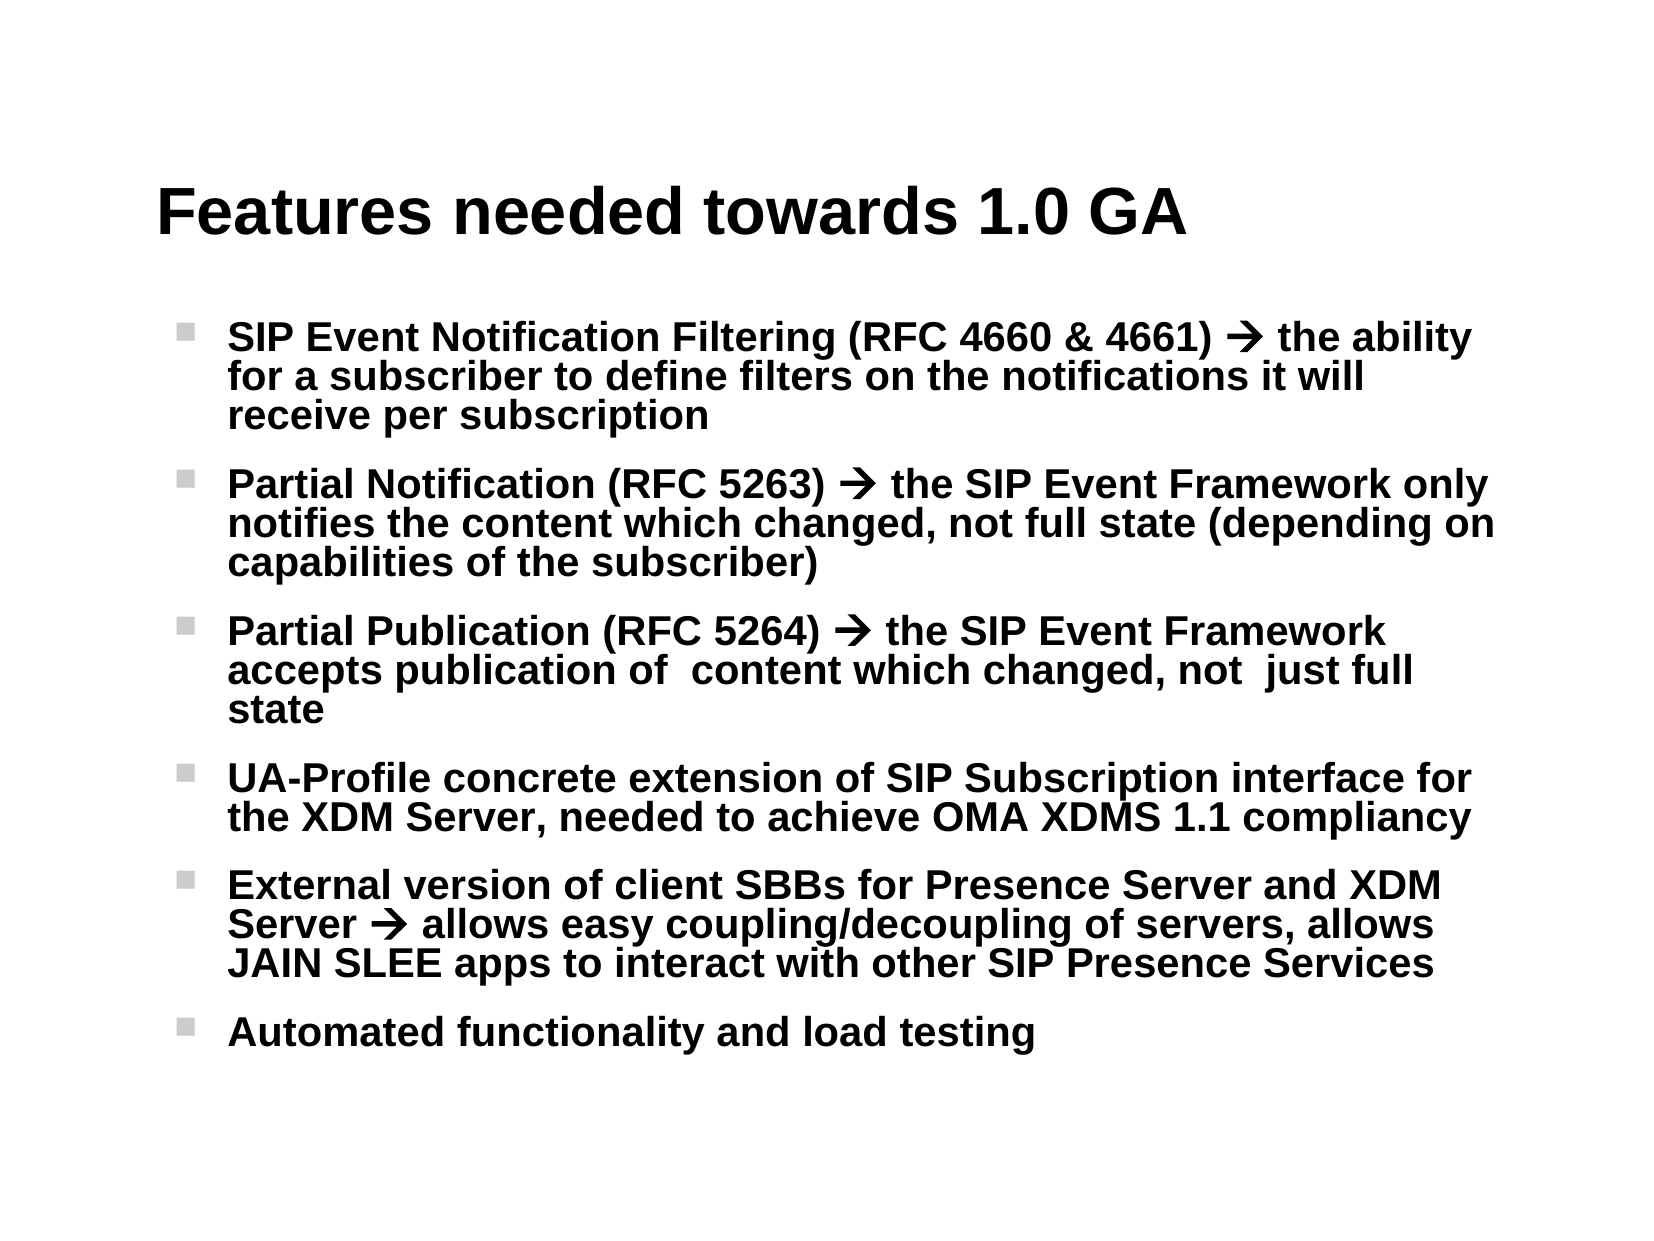

# Features needed towards 1.0 GA
SIP Event Notification Filtering (RFC 4660 & 4661)  the ability for a subscriber to define filters on the notifications it will receive per subscription
Partial Notification (RFC 5263)  the SIP Event Framework only notifies the content which changed, not full state (depending on capabilities of the subscriber)
Partial Publication (RFC 5264)  the SIP Event Framework accepts publication of content which changed, not just full state
UA-Profile concrete extension of SIP Subscription interface for the XDM Server, needed to achieve OMA XDMS 1.1 compliancy
External version of client SBBs for Presence Server and XDM Server  allows easy coupling/decoupling of servers, allows JAIN SLEE apps to interact with other SIP Presence Services
Automated functionality and load testing